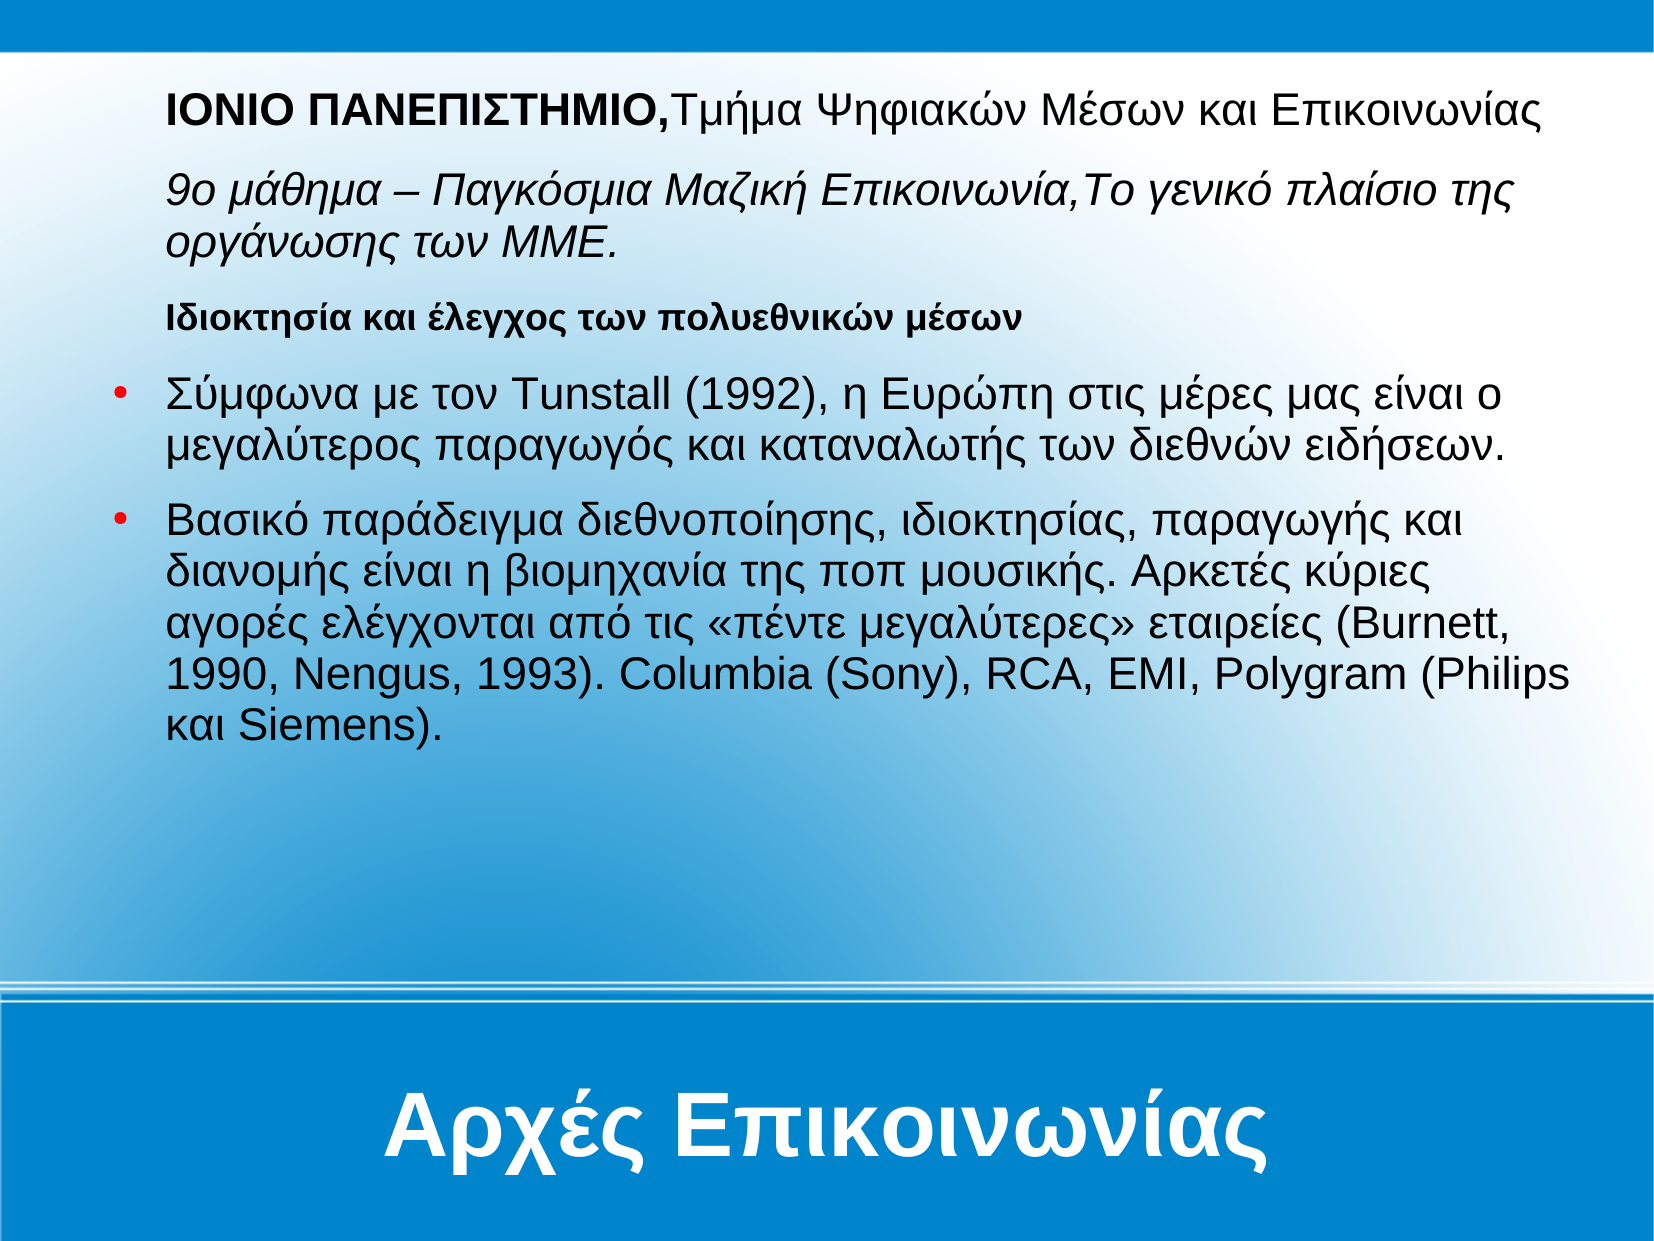

ΙΟΝΙΟ ΠΑΝΕΠΙΣΤΗΜΙΟ,Τμήμα Ψηφιακών Μέσων και Επικοινωνίας
9ο μάθημα – Παγκόσμια Μαζική Επικοινωνία,Το γενικό πλαίσιο της οργάνωσης των ΜΜΕ.
Ιδιοκτησία και έλεγχος των πολυεθνικών μέσων
Σύμφωνα με τον Tunstall (1992), η Ευρώπη στις μέρες μας είναι ο μεγαλύτερος παραγωγός και καταναλωτής των διεθνών ειδήσεων.
Βασικό παράδειγμα διεθνοποίησης, ιδιοκτησίας, παραγωγής και διανομής είναι η βιομηχανία της ποπ μουσικής. Αρκετές κύριες αγορές ελέγχονται από τις «πέντε μεγαλύτερες» εταιρείες (Burnett, 1990, Nengus, 1993). Columbia (Sony), RCA, EMI, Polygram (Philips και Siemens).
# Αρχές Επικοινωνίας